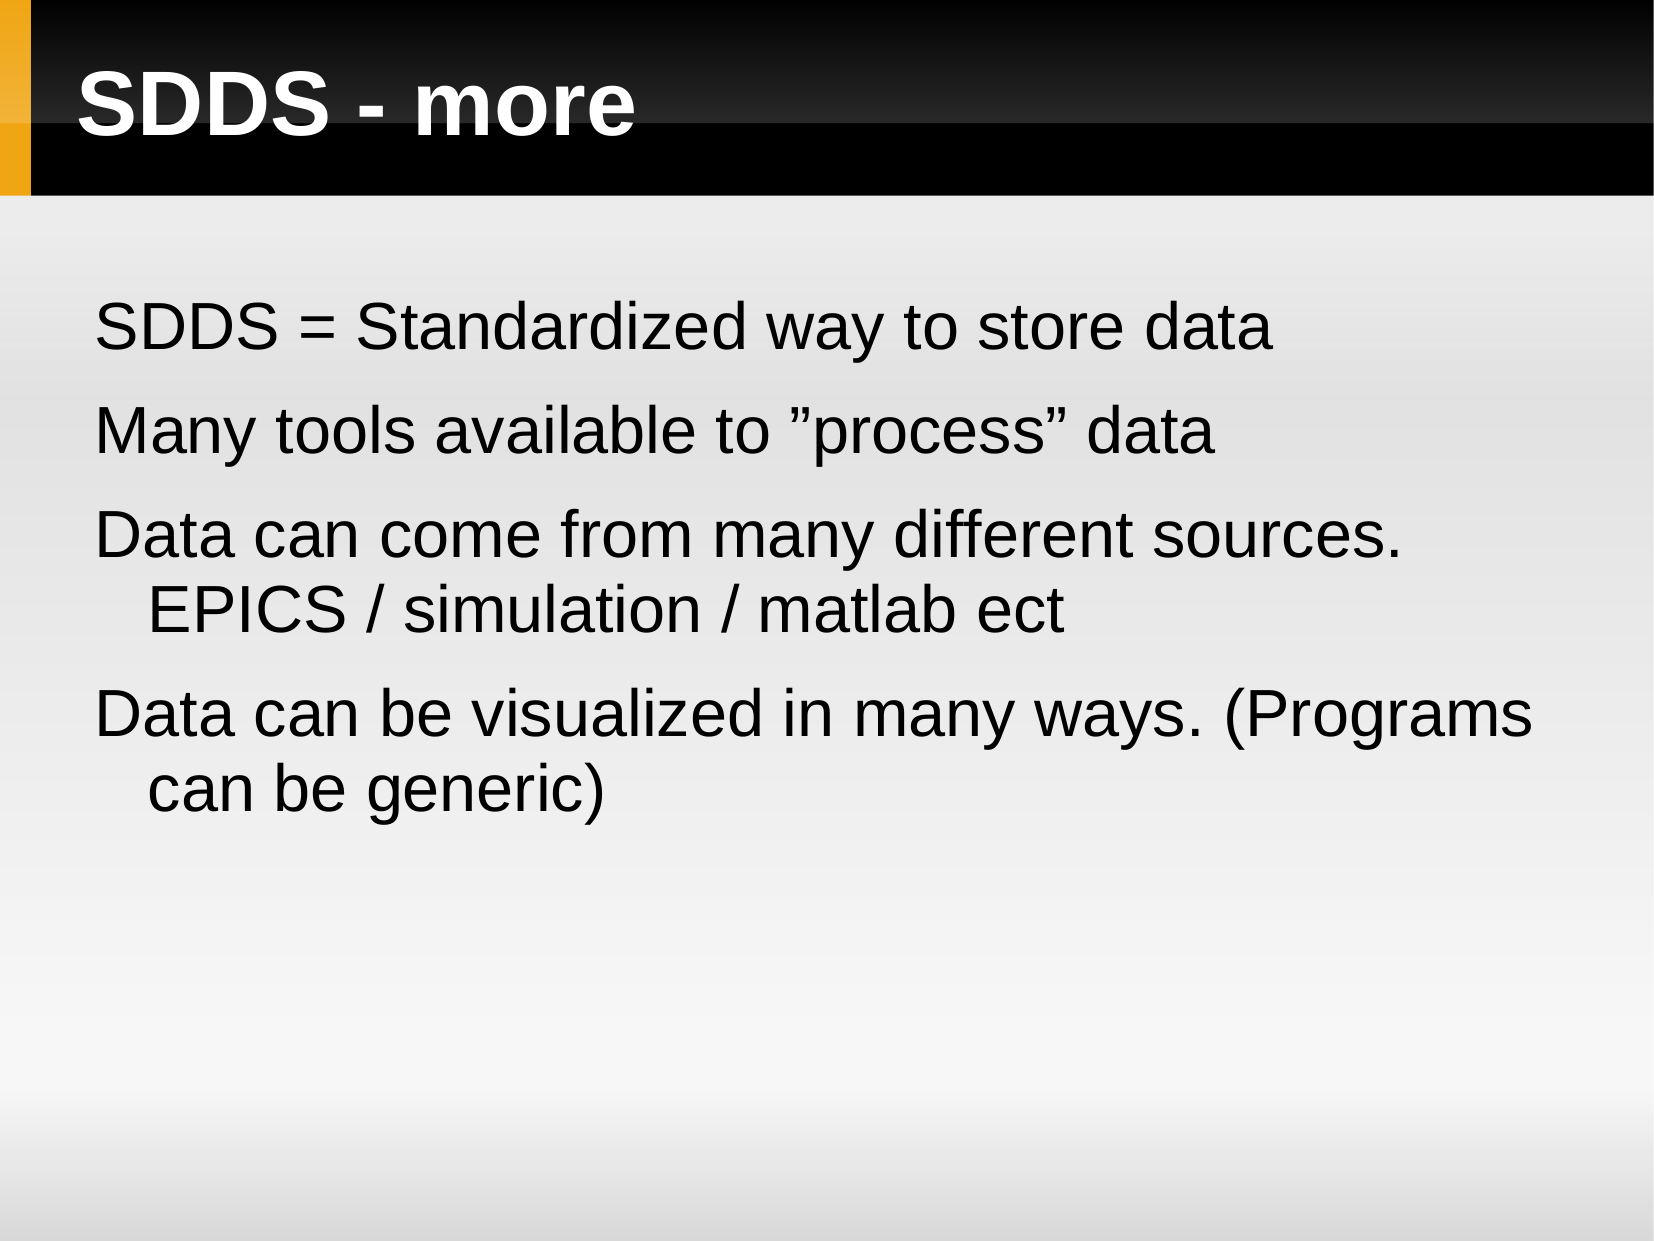

# SDDS - more
SDDS = Standardized way to store data
Many tools available to ”process” data
Data can come from many different sources. EPICS / simulation / matlab ect
Data can be visualized in many ways. (Programs can be generic)